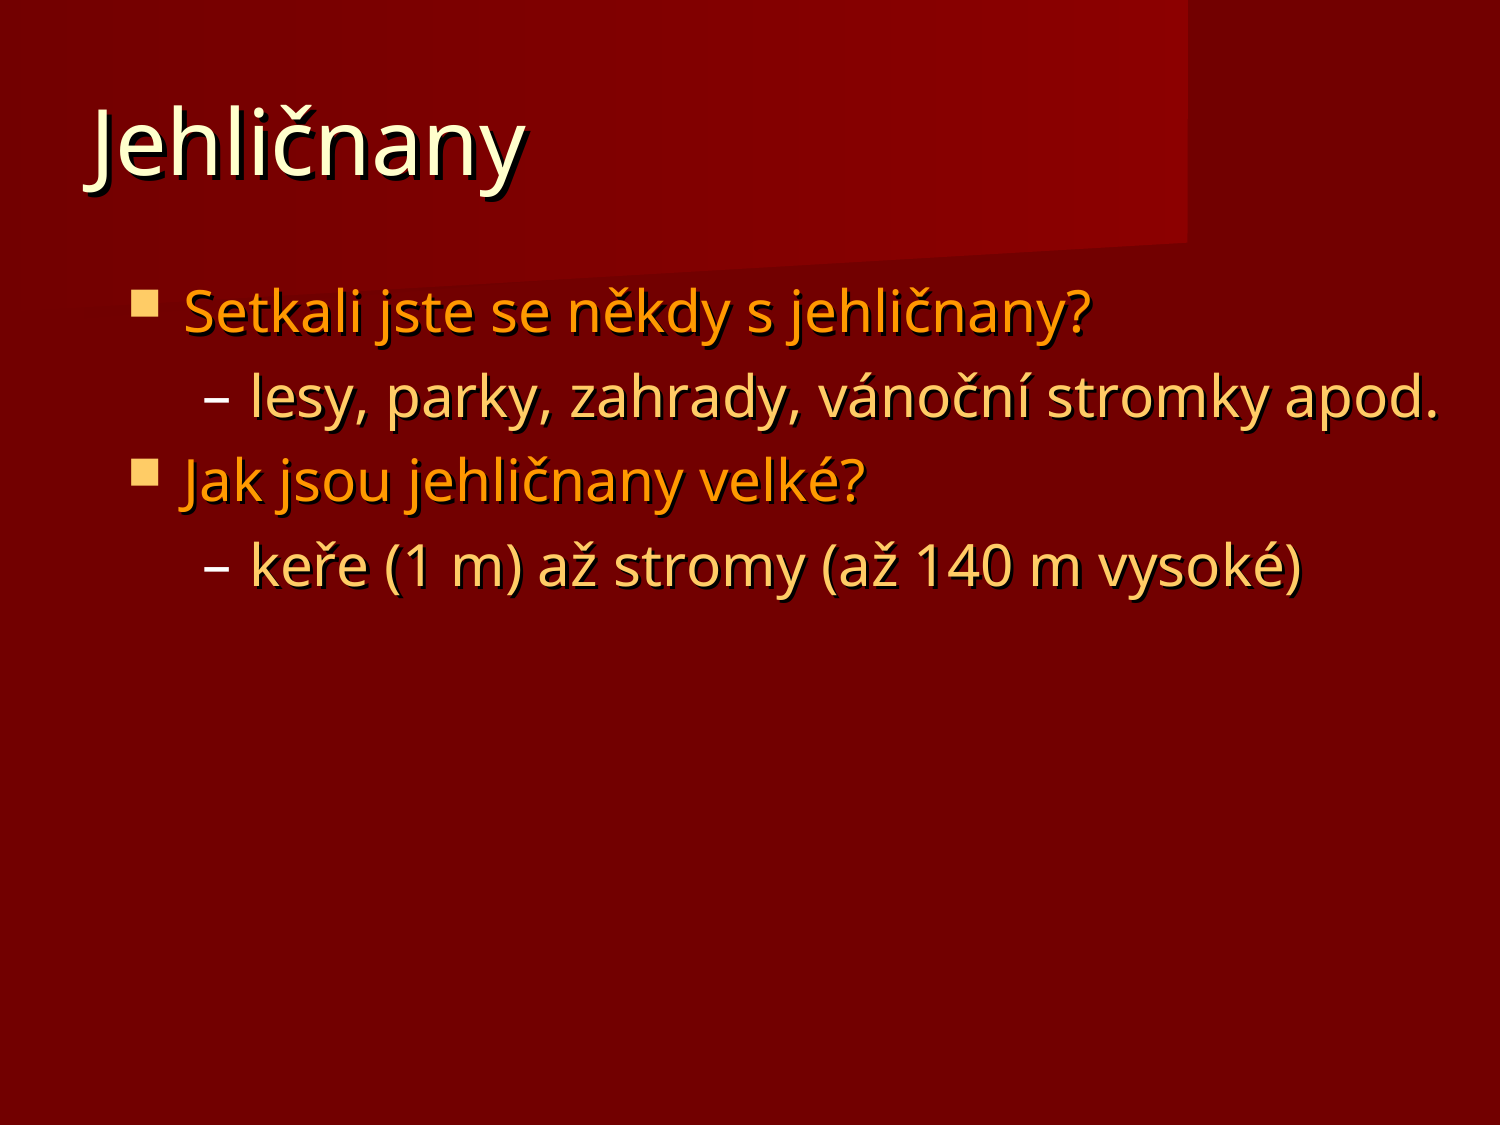

# Jehličnany
Setkali jste se někdy s jehličnany?
lesy, parky, zahrady, vánoční stromky apod.
Jak jsou jehličnany velké?
keře (1 m) až stromy (až 140 m vysoké)